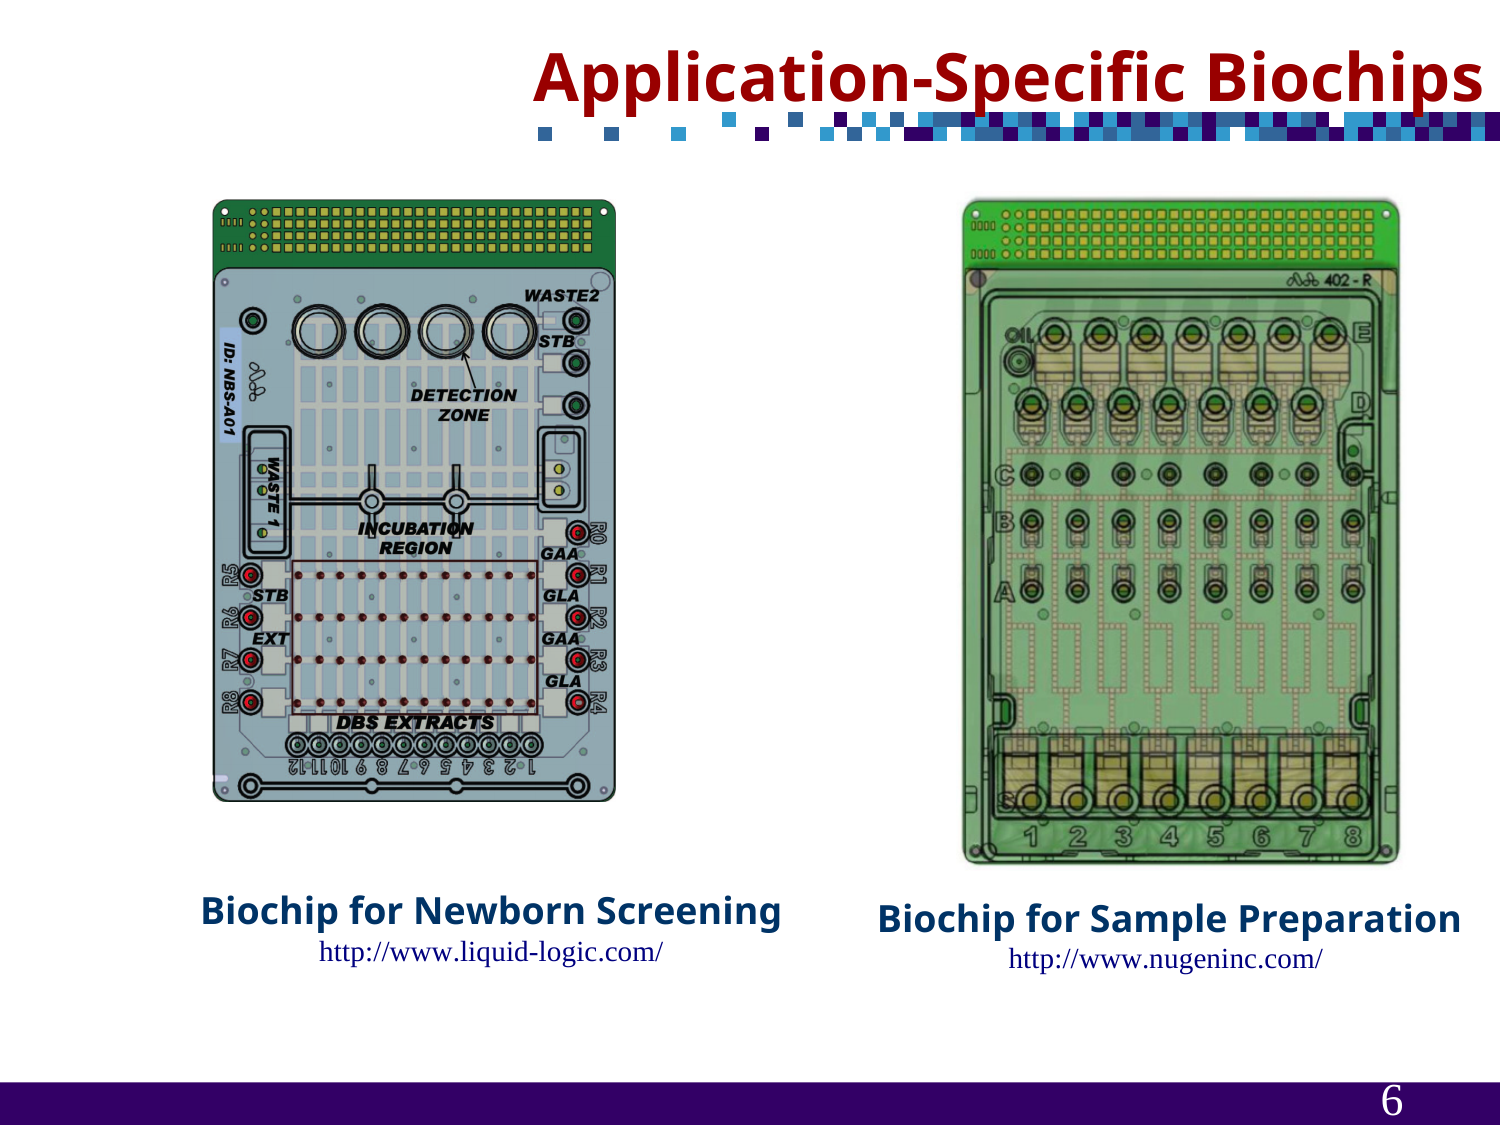

# Application-Specific Biochips
Biochip for Newborn Screening
http://www.liquid-logic.com/
Biochip for Sample Preparation
http://www.nugeninc.com/